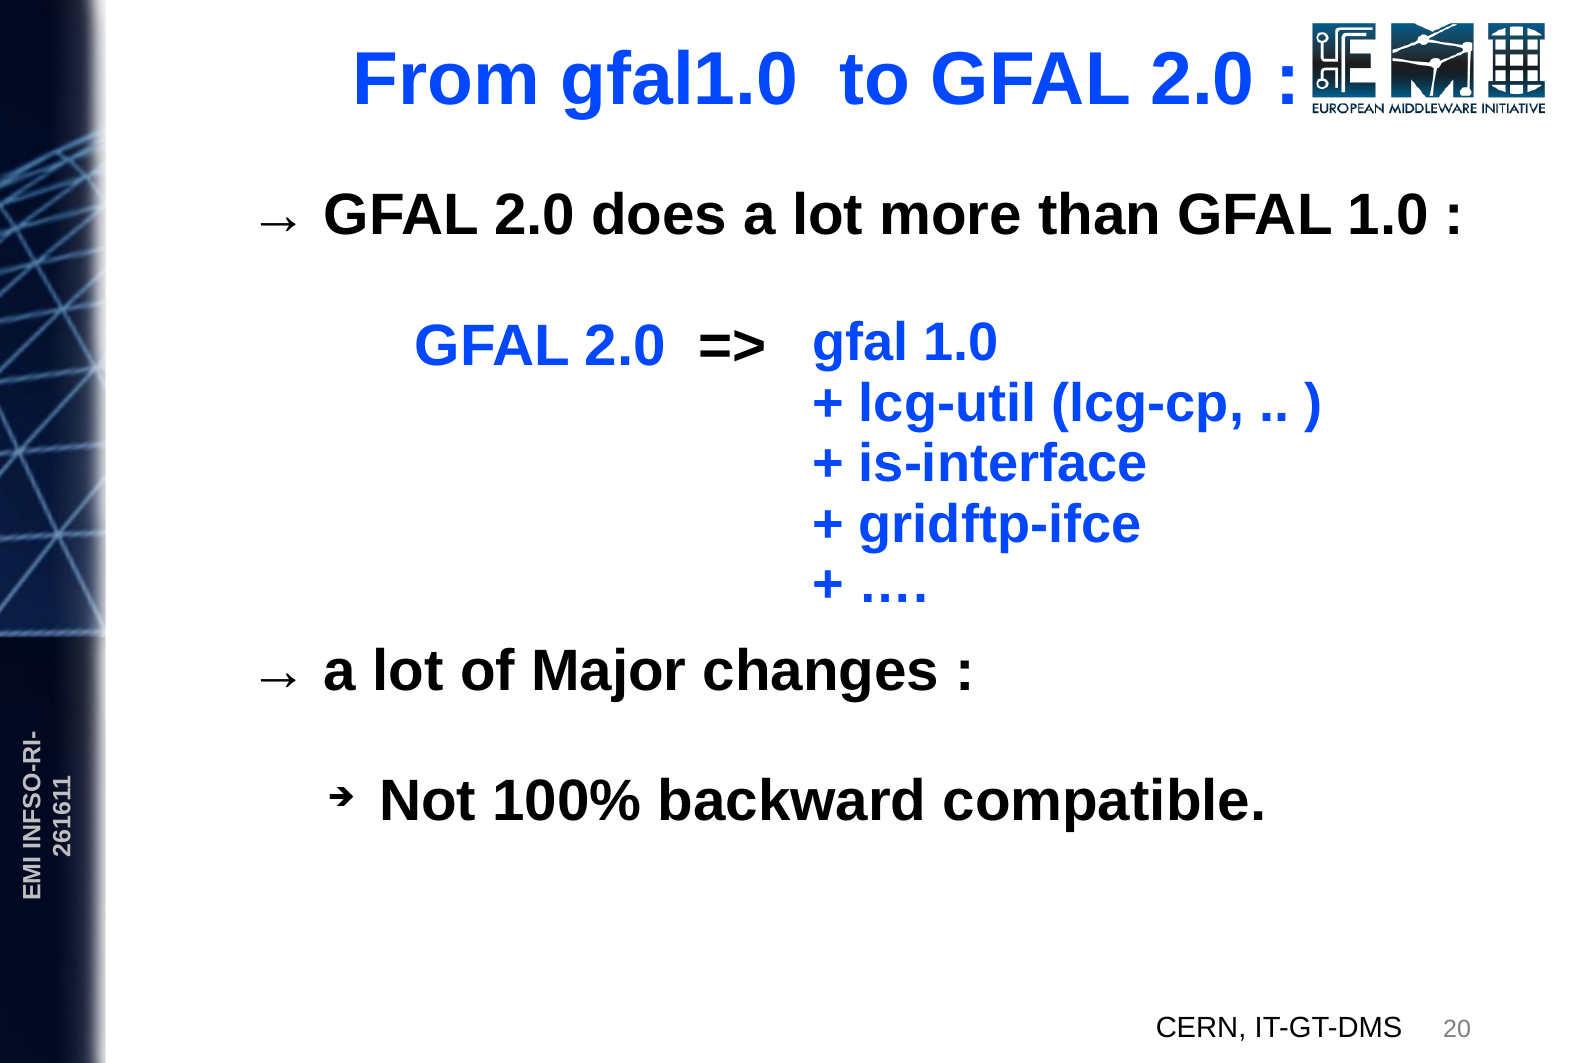

From gfal1.0 to GFAL 2.0 :
→ GFAL 2.0 does a lot more than GFAL 1.0 :
 GFAL 2.0 =>
→ a lot of Major changes :
 Not 100% backward compatible.
gfal 1.0
+ lcg-util (lcg-cp, .. )
+ is-interface
+ gridftp-ifce
+ ….
CERN, IT-GT-DMS
20